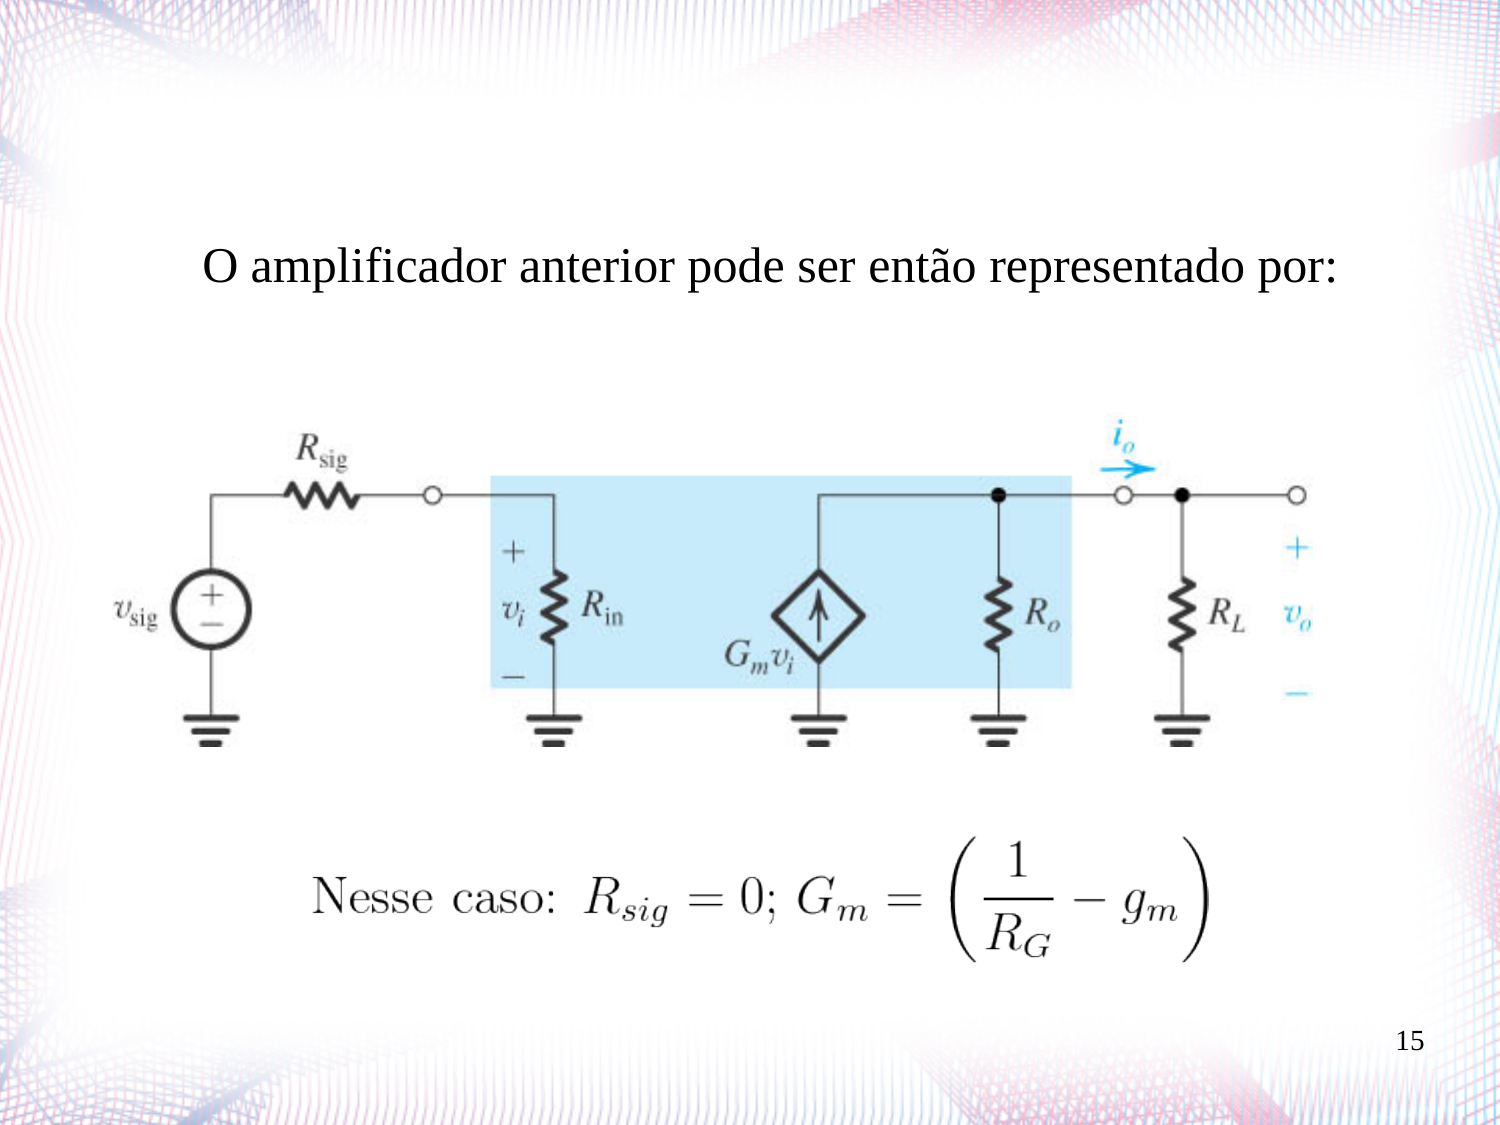

O amplificador anterior pode ser então representado por:
15